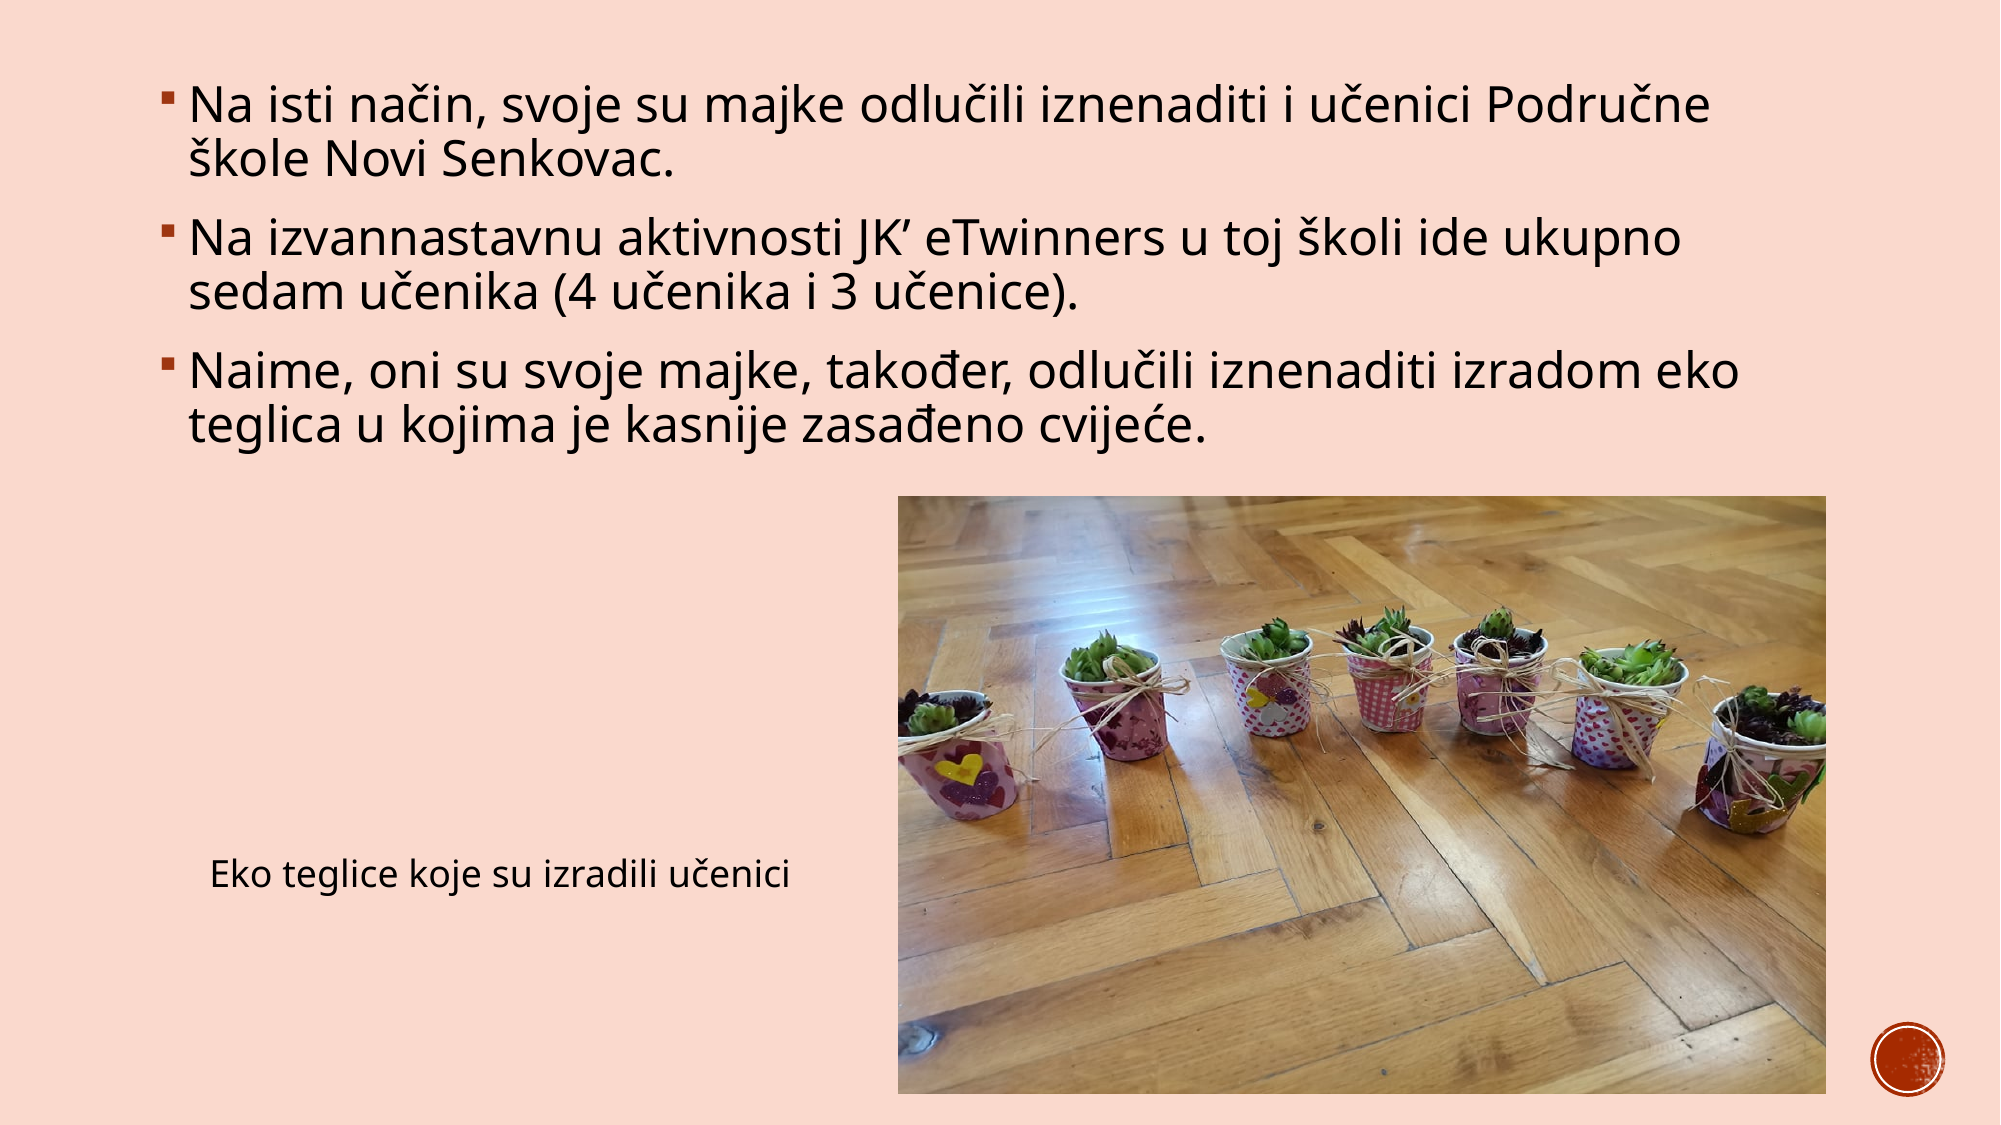

Na isti način, svoje su majke odlučili iznenaditi i učenici Područne škole Novi Senkovac.
Na izvannastavnu aktivnosti JK’ eTwinners u toj školi ide ukupno sedam učenika (4 učenika i 3 učenice).
Naime, oni su svoje majke, također, odlučili iznenaditi izradom eko teglica u kojima je kasnije zasađeno cvijeće.
Eko teglice koje su izradili učenici